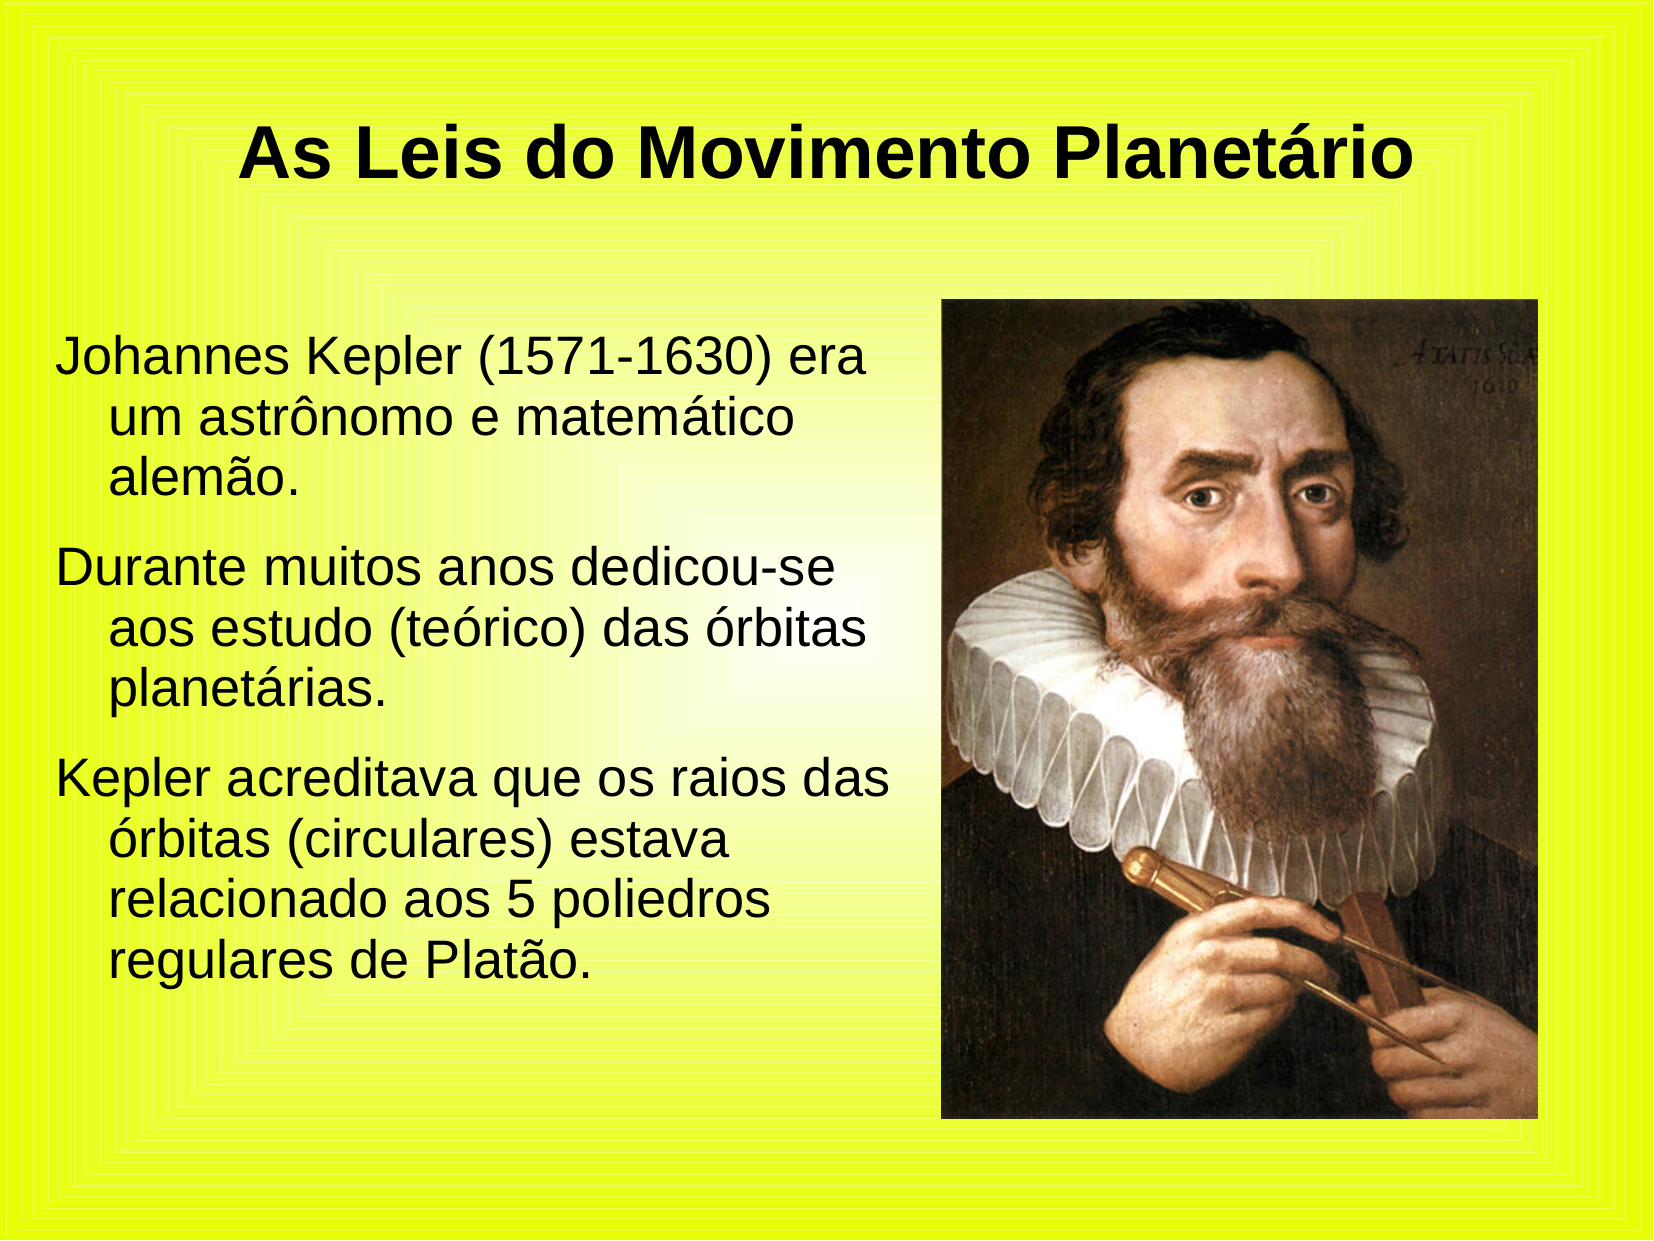

# As Leis do Movimento Planetário
Johannes Kepler (1571-1630) era um astrônomo e matemático alemão.
Durante muitos anos dedicou-se aos estudo (teórico) das órbitas planetárias.
Kepler acreditava que os raios das órbitas (circulares) estava relacionado aos 5 poliedros regulares de Platão.